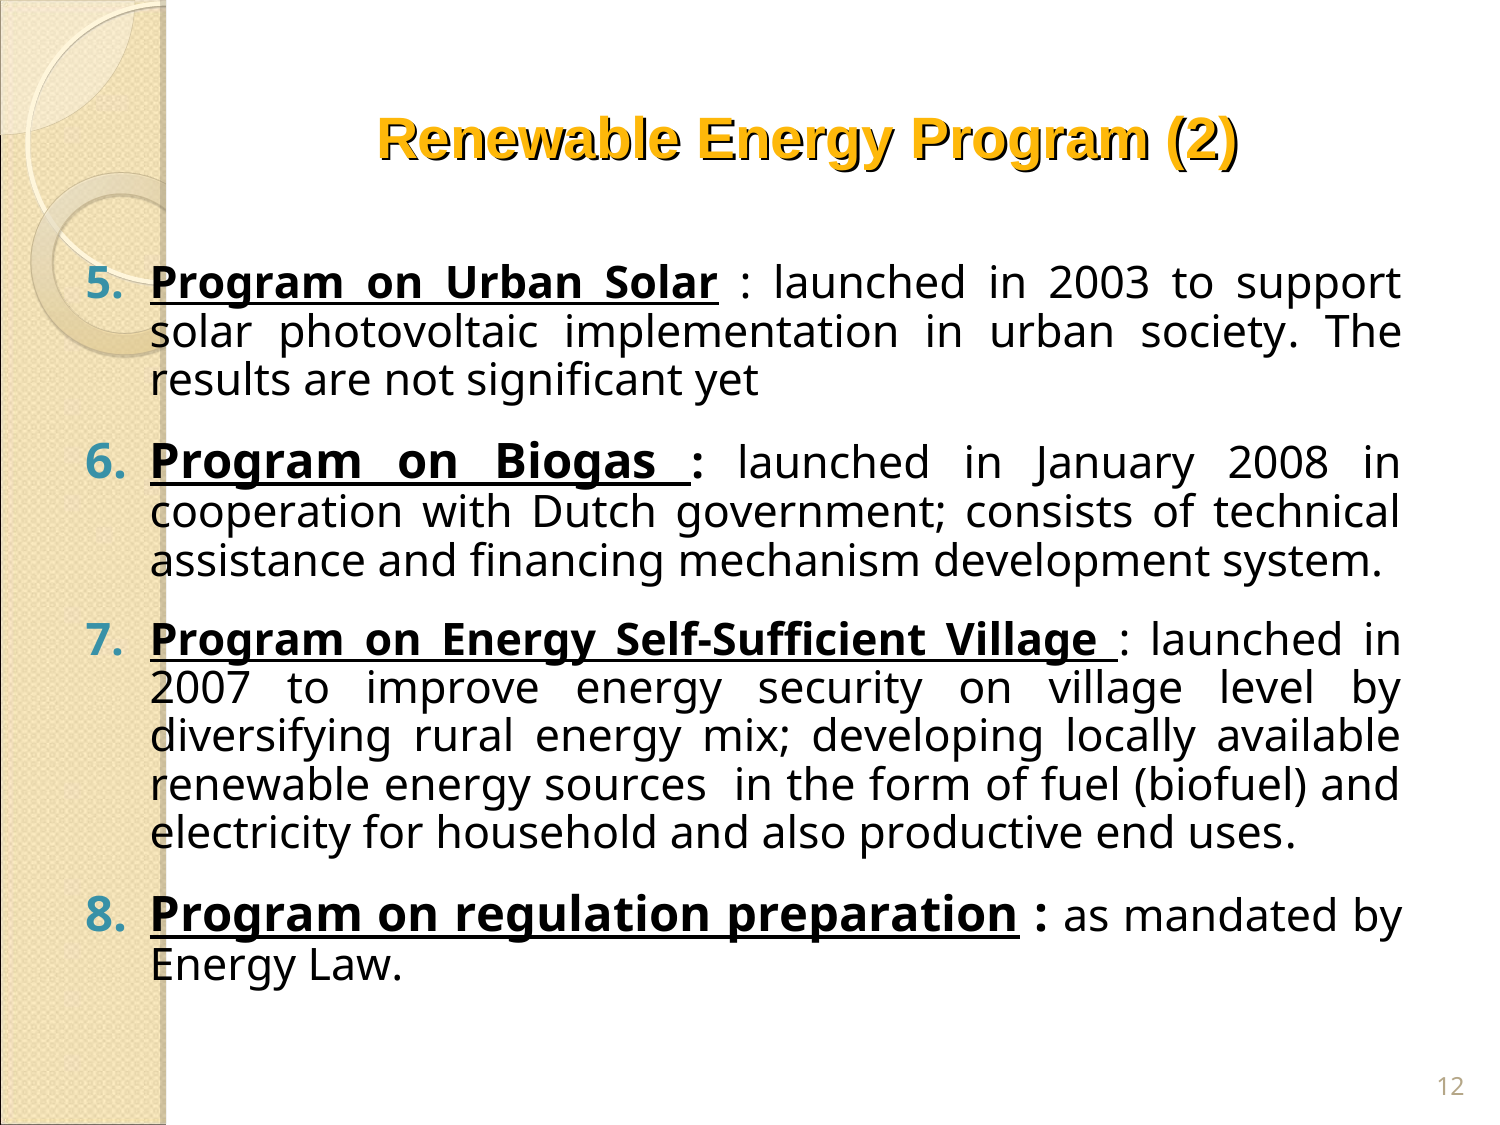

Renewable Energy Program (2)
# Program on Urban Solar : launched in 2003 to support solar photovoltaic implementation in urban society. The results are not significant yet
Program on Biogas : launched in January 2008 in cooperation with Dutch government; consists of technical assistance and financing mechanism development system.
Program on Energy Self-Sufficient Village : launched in 2007 to improve energy security on village level by diversifying rural energy mix; developing locally available renewable energy sources in the form of fuel (biofuel) and electricity for household and also productive end uses.
Program on regulation preparation : as mandated by Energy Law.
11